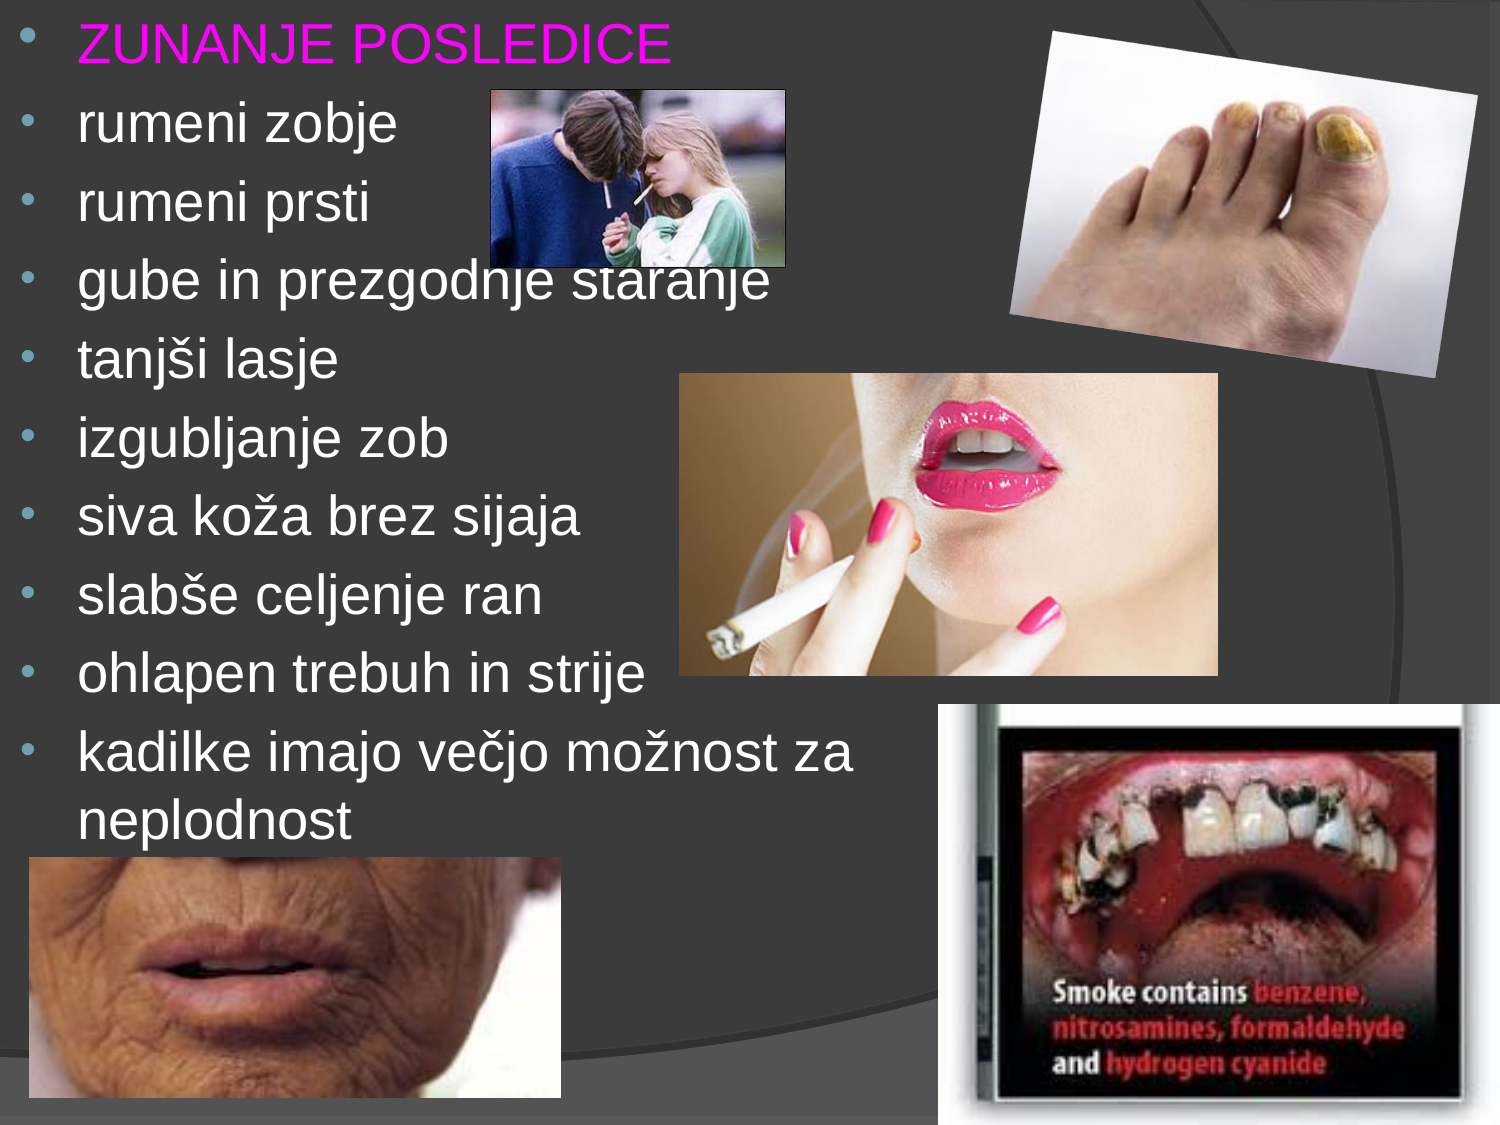

# ZUNANJE POSLEDICE
rumeni zobje
rumeni prsti
gube in prezgodnje staranje
tanjši lasje
izgubljanje zob
siva koža brez sijaja
slabše celjenje ran
ohlapen trebuh in strije
kadilke imajo večjo možnost za neplodnost